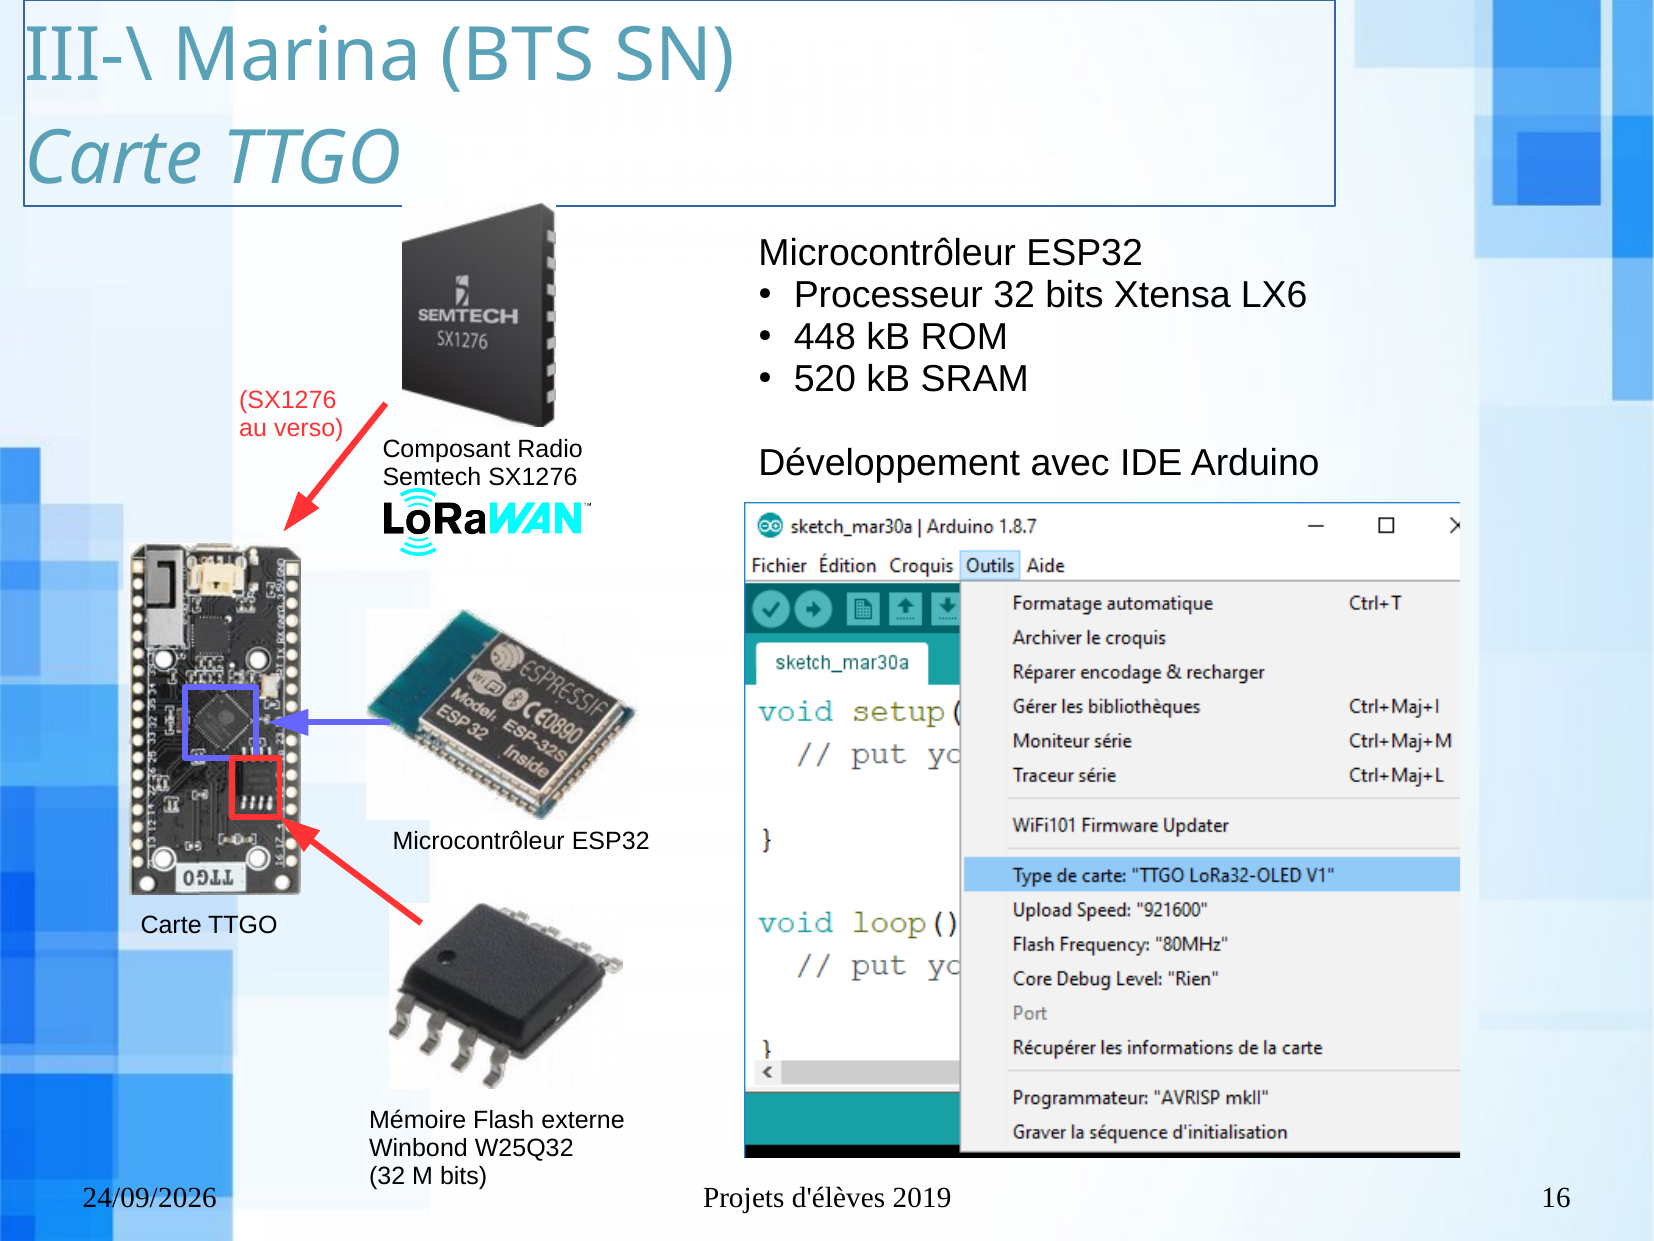

# III-\ Marina (BTS SN) Carte TTGO
Microcontrôleur ESP32
Processeur 32 bits Xtensa LX6
448 kB ROM
520 kB SRAM
Développement avec IDE Arduino
(SX1276
au verso)
Composant Radio
Semtech SX1276
Microcontrôleur ESP32
Carte TTGO
Mémoire Flash externe
Winbond W25Q32
(32 M bits)
Projets d'élèves 2019
16